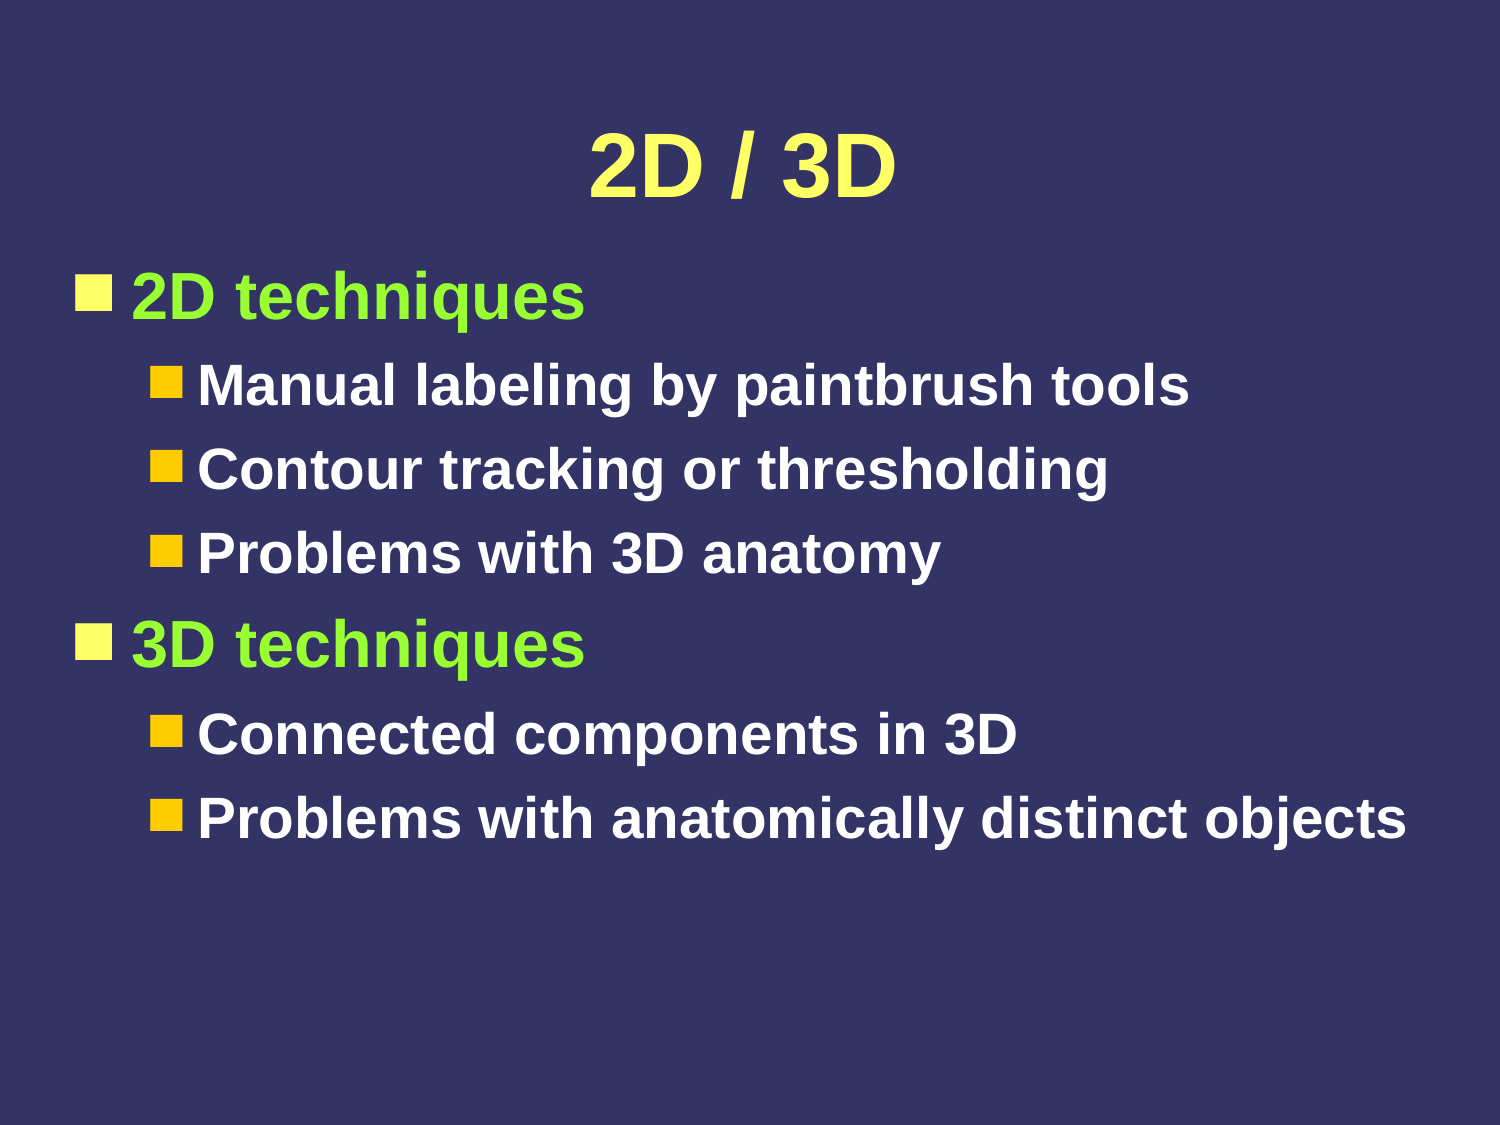

# 2D / 3D
2D techniques
Manual labeling by paintbrush tools
Contour tracking or thresholding
Problems with 3D anatomy
3D techniques
Connected components in 3D
Problems with anatomically distinct objects